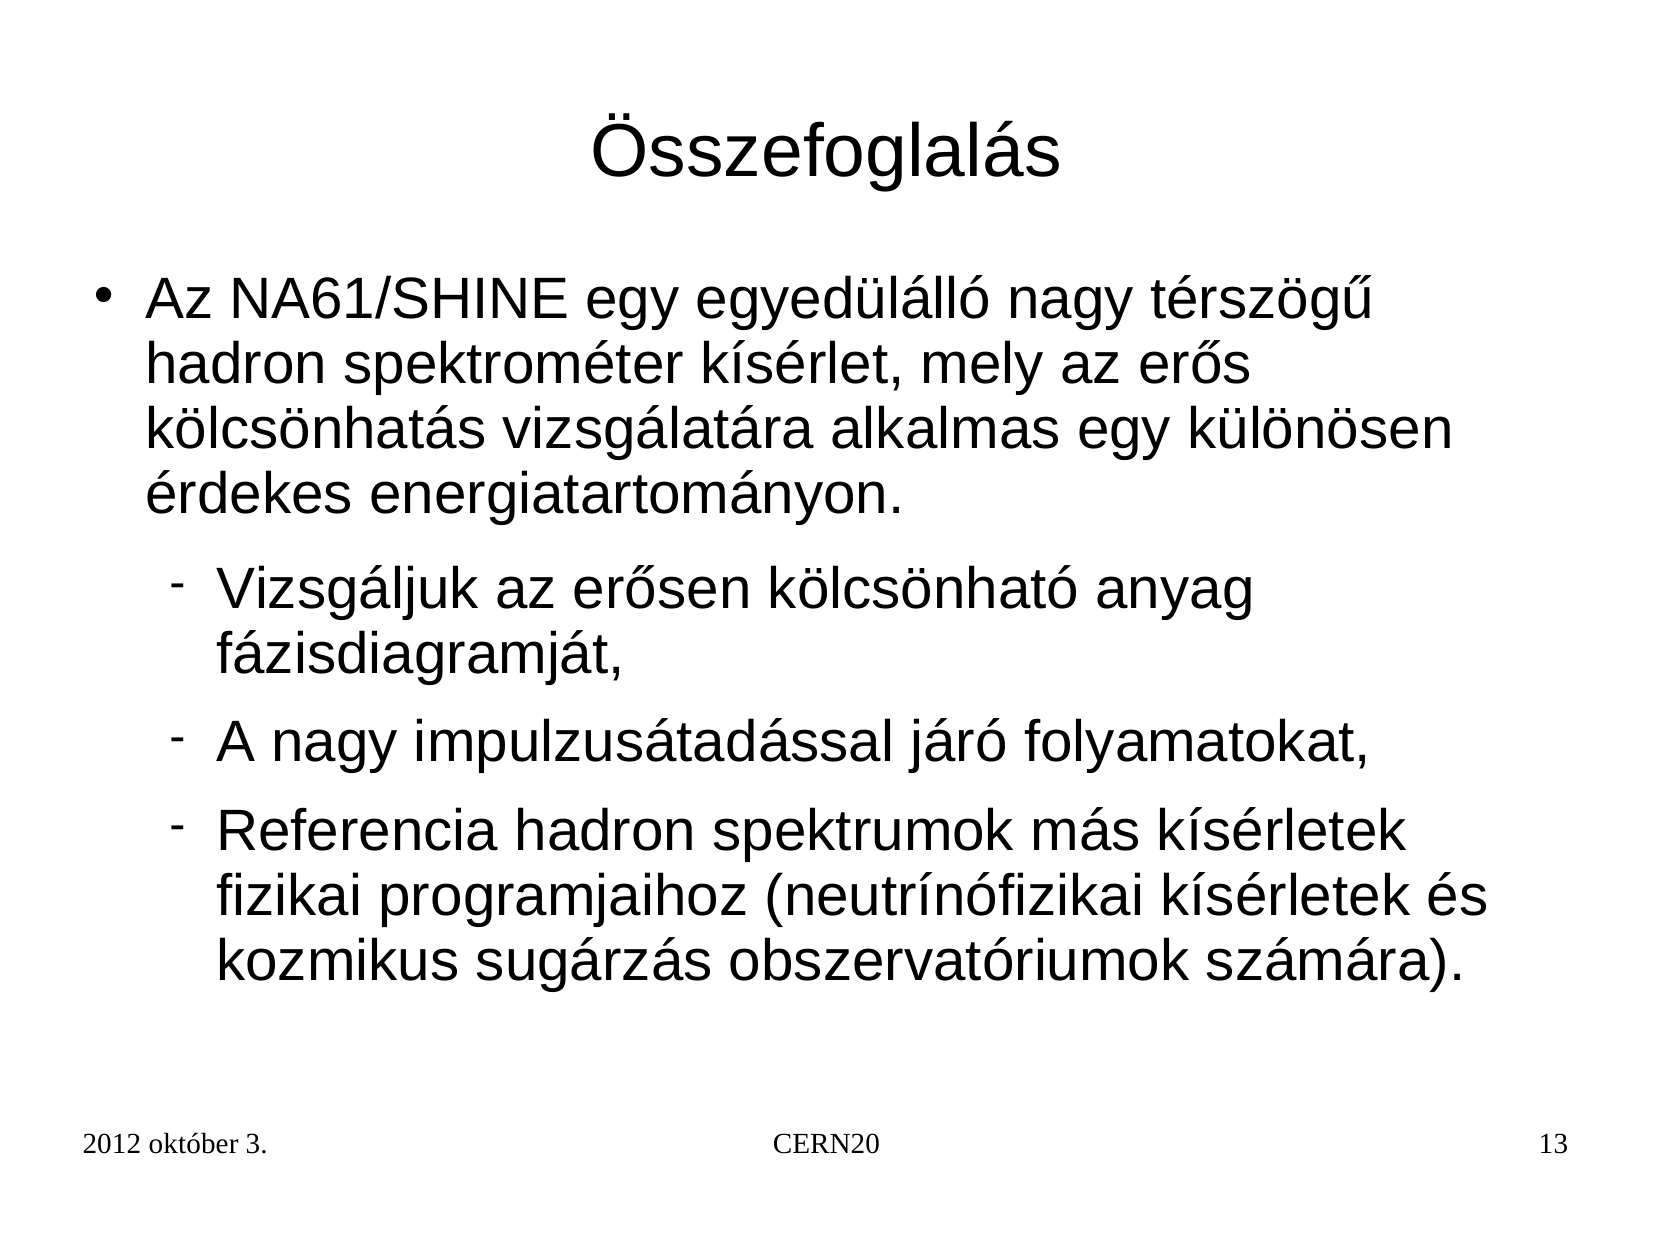

# Összefoglalás
Az NA61/SHINE egy egyedülálló nagy térszögű hadron spektrométer kísérlet, mely az erős kölcsönhatás vizsgálatára alkalmas egy különösen érdekes energiatartományon.
Vizsgáljuk az erősen kölcsönható anyag fázisdiagramját,
A nagy impulzusátadással járó folyamatokat,
Referencia hadron spektrumok más kísérletek fizikai programjaihoz (neutrínófizikai kísérletek és kozmikus sugárzás obszervatóriumok számára).
2012 október 3.
CERN20
13